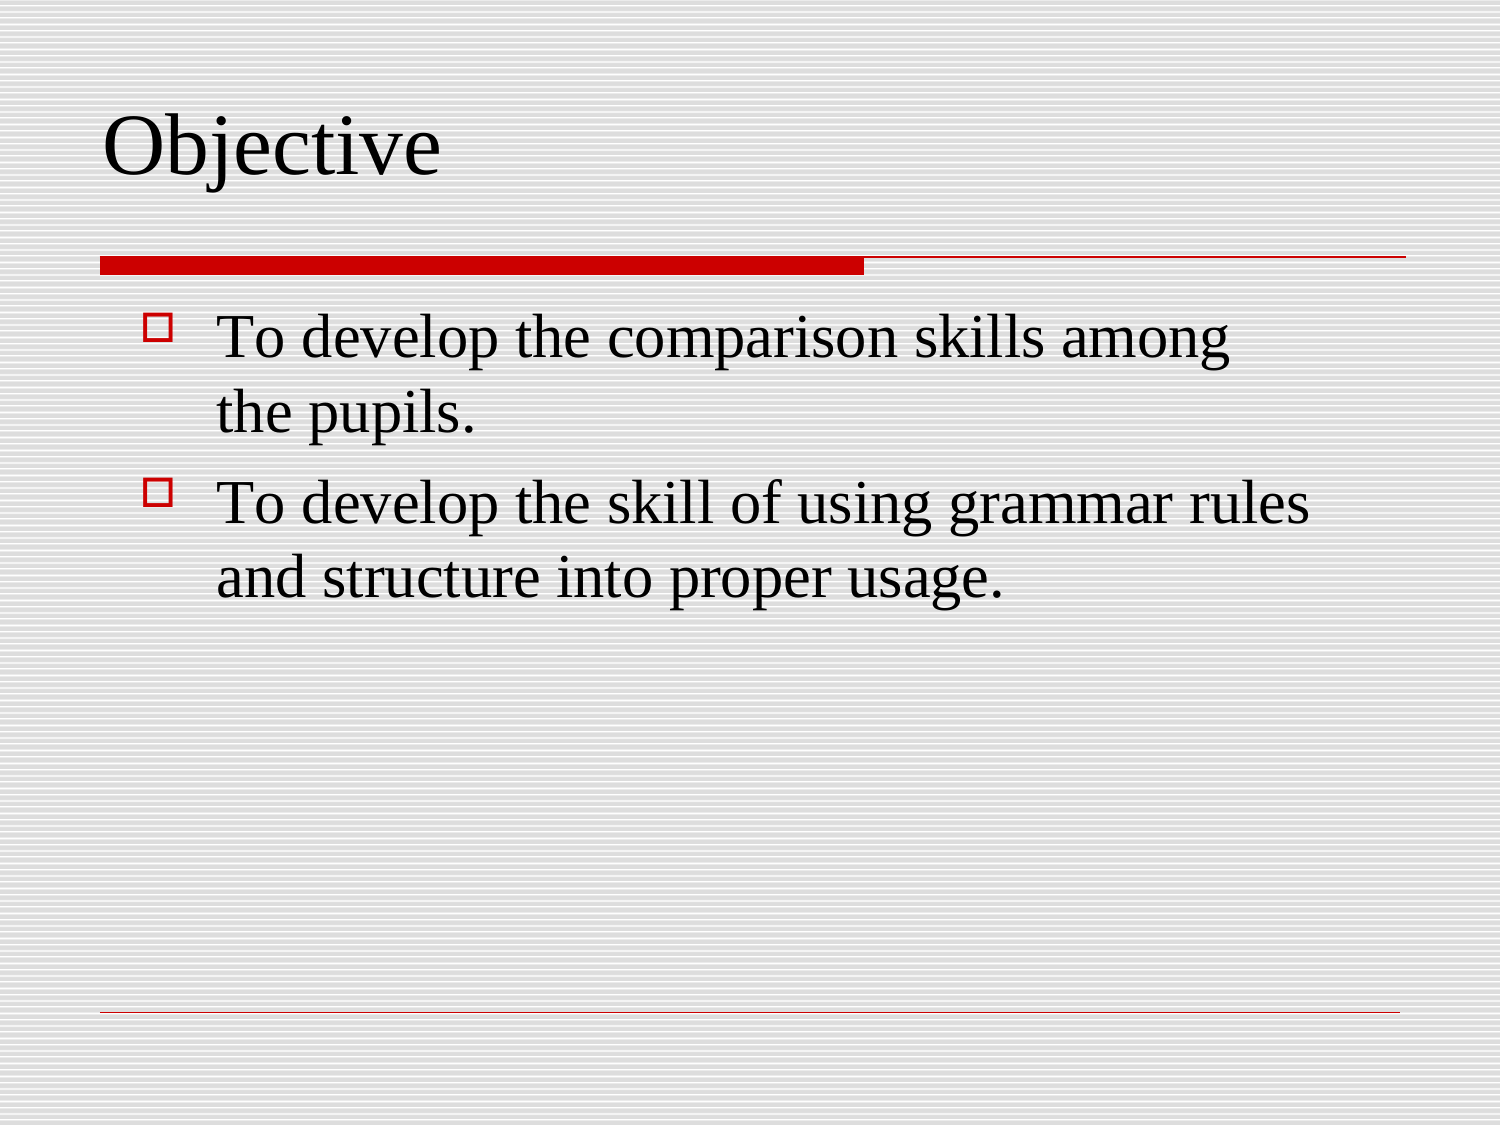

# Objective
To develop the comparison skills among the pupils.
To develop the skill of using grammar rules and structure into proper usage.